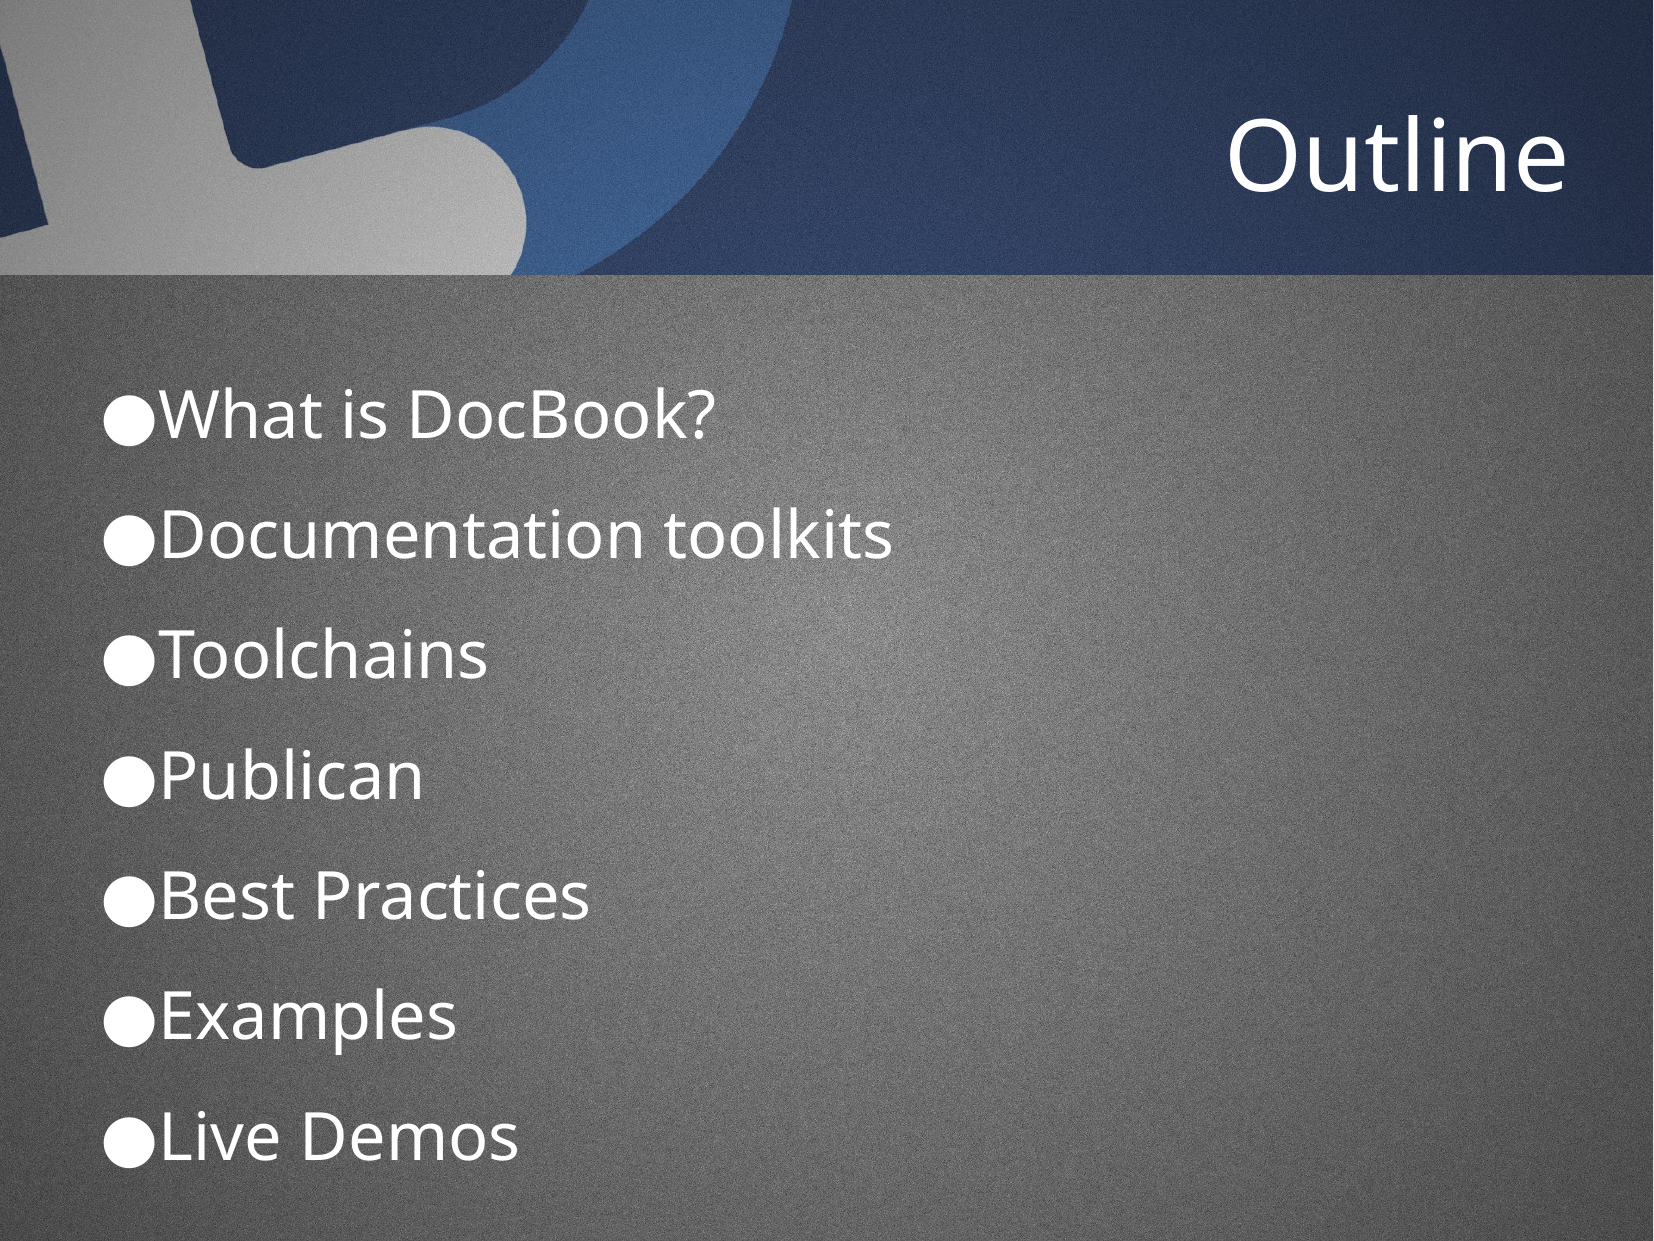

# Outline
What is DocBook?
Documentation toolkits
Toolchains
Publican
Best Practices
Examples
Live Demos